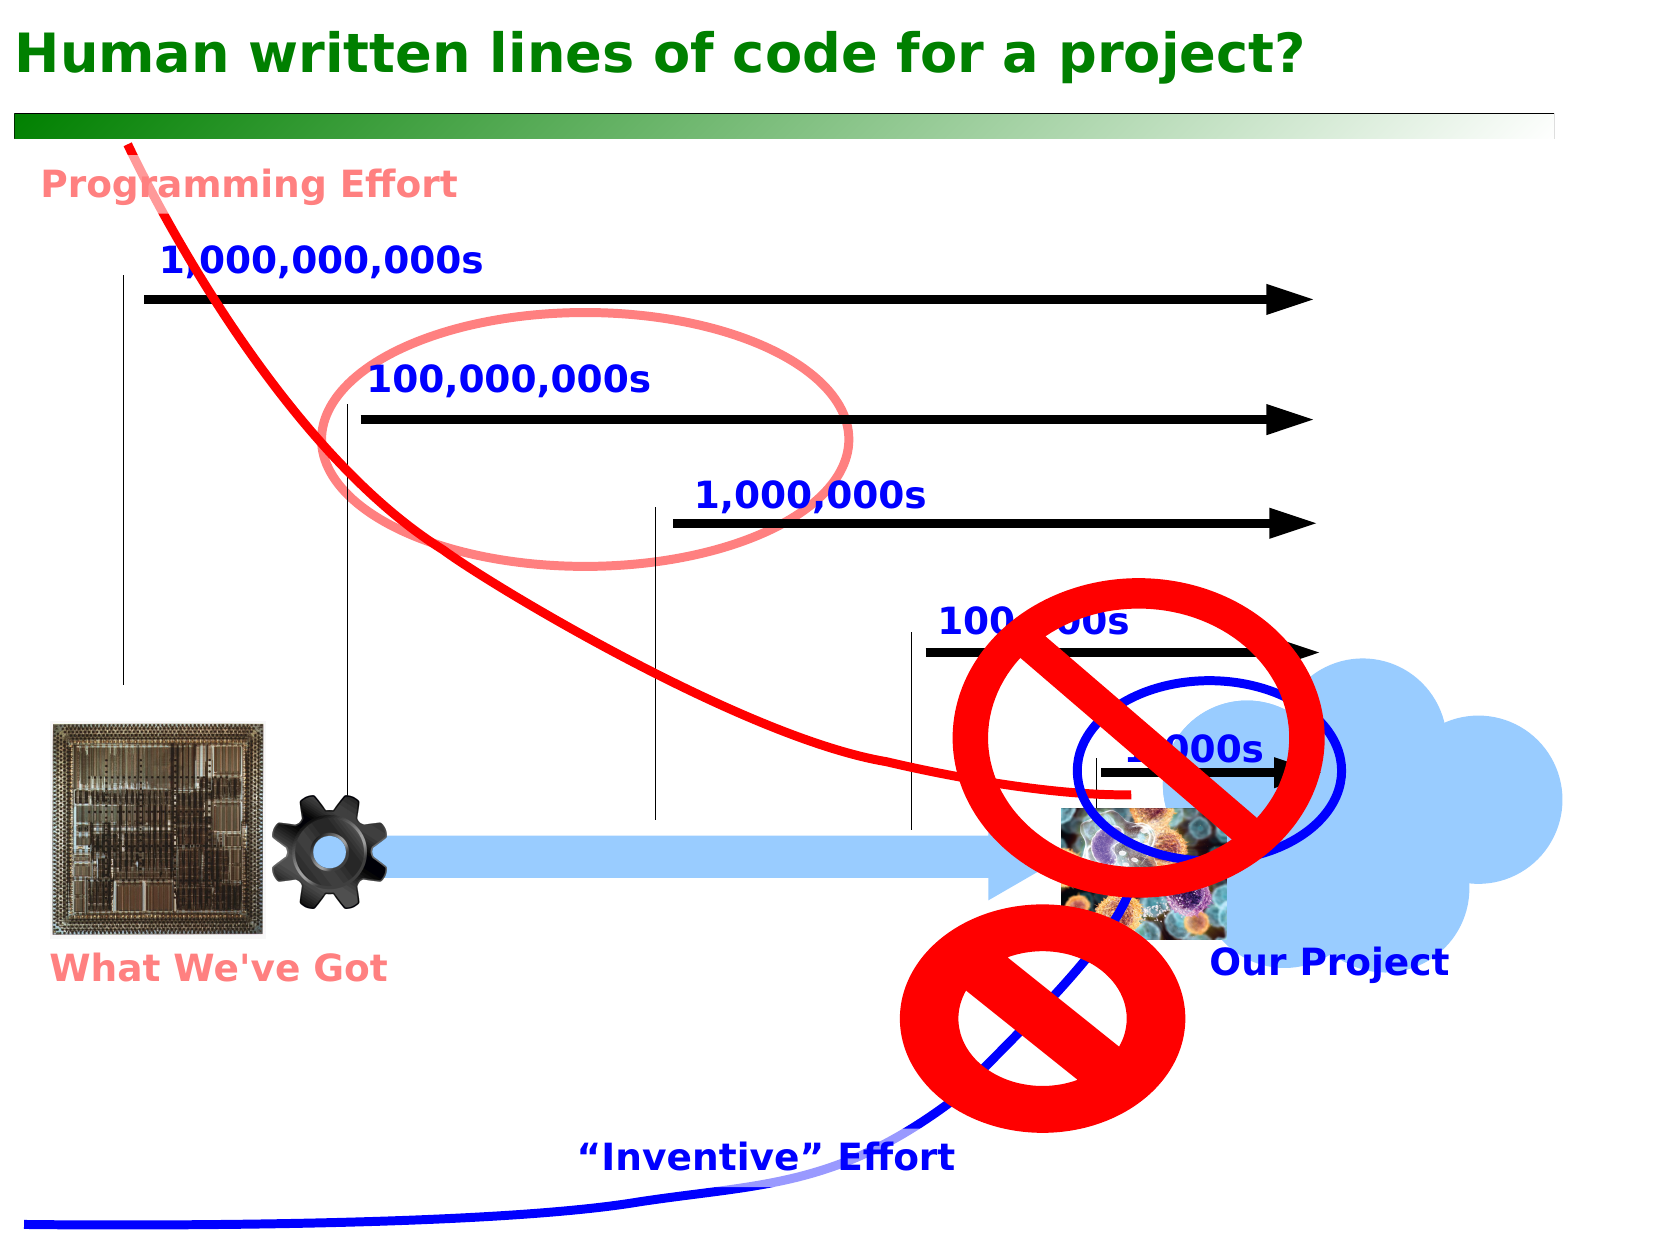

Human written lines of code for a project?
Programming Effort
1,000,000,000s
100,000,000s
1,000,000s
100,000s
1,000s
Our Project
What We've Got
“Inventive” Effort